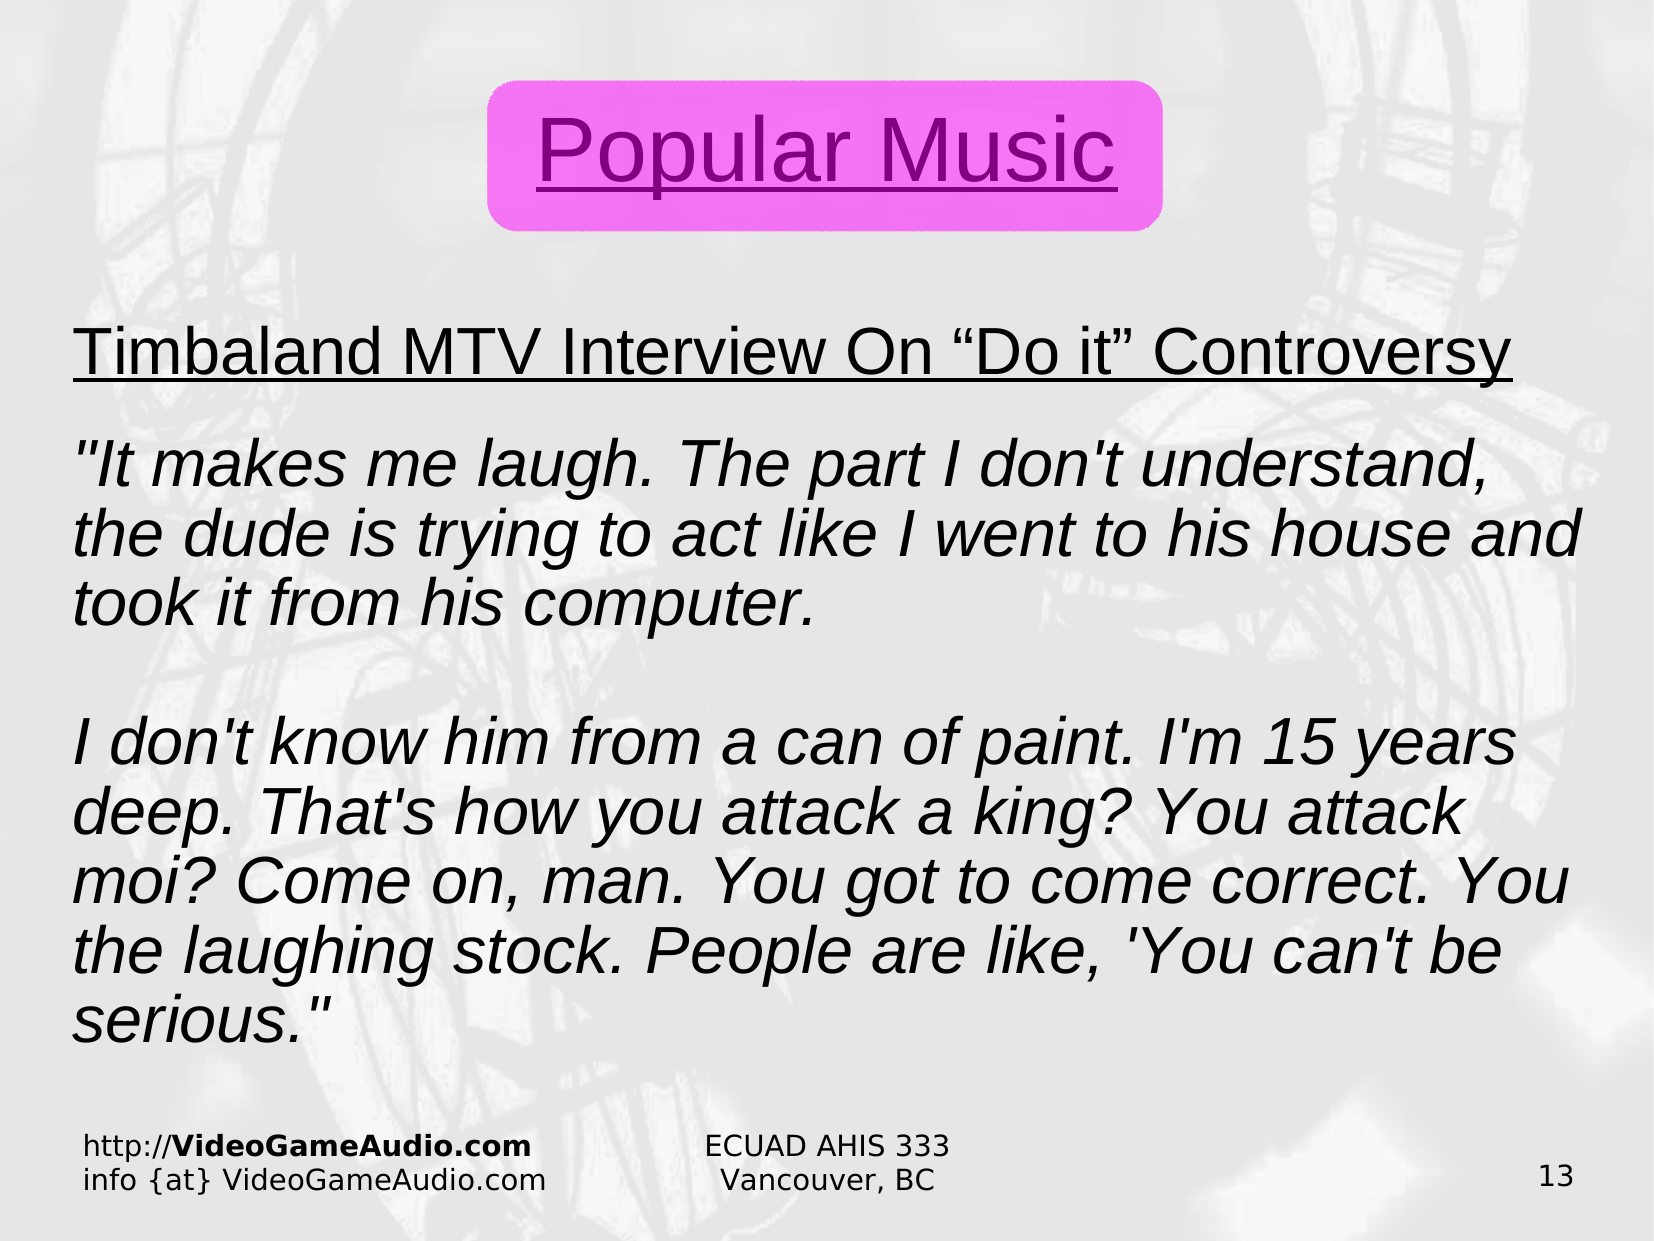

# Popular Music
Timbaland MTV Interview On “Do it” Controversy
"It makes me laugh. The part I don't understand, the dude is trying to act like I went to his house and took it from his computer.
I don't know him from a can of paint. I'm 15 years deep. That's how you attack a king? You attack moi? Come on, man. You got to come correct. You the laughing stock. People are like, 'You can't be serious."
13